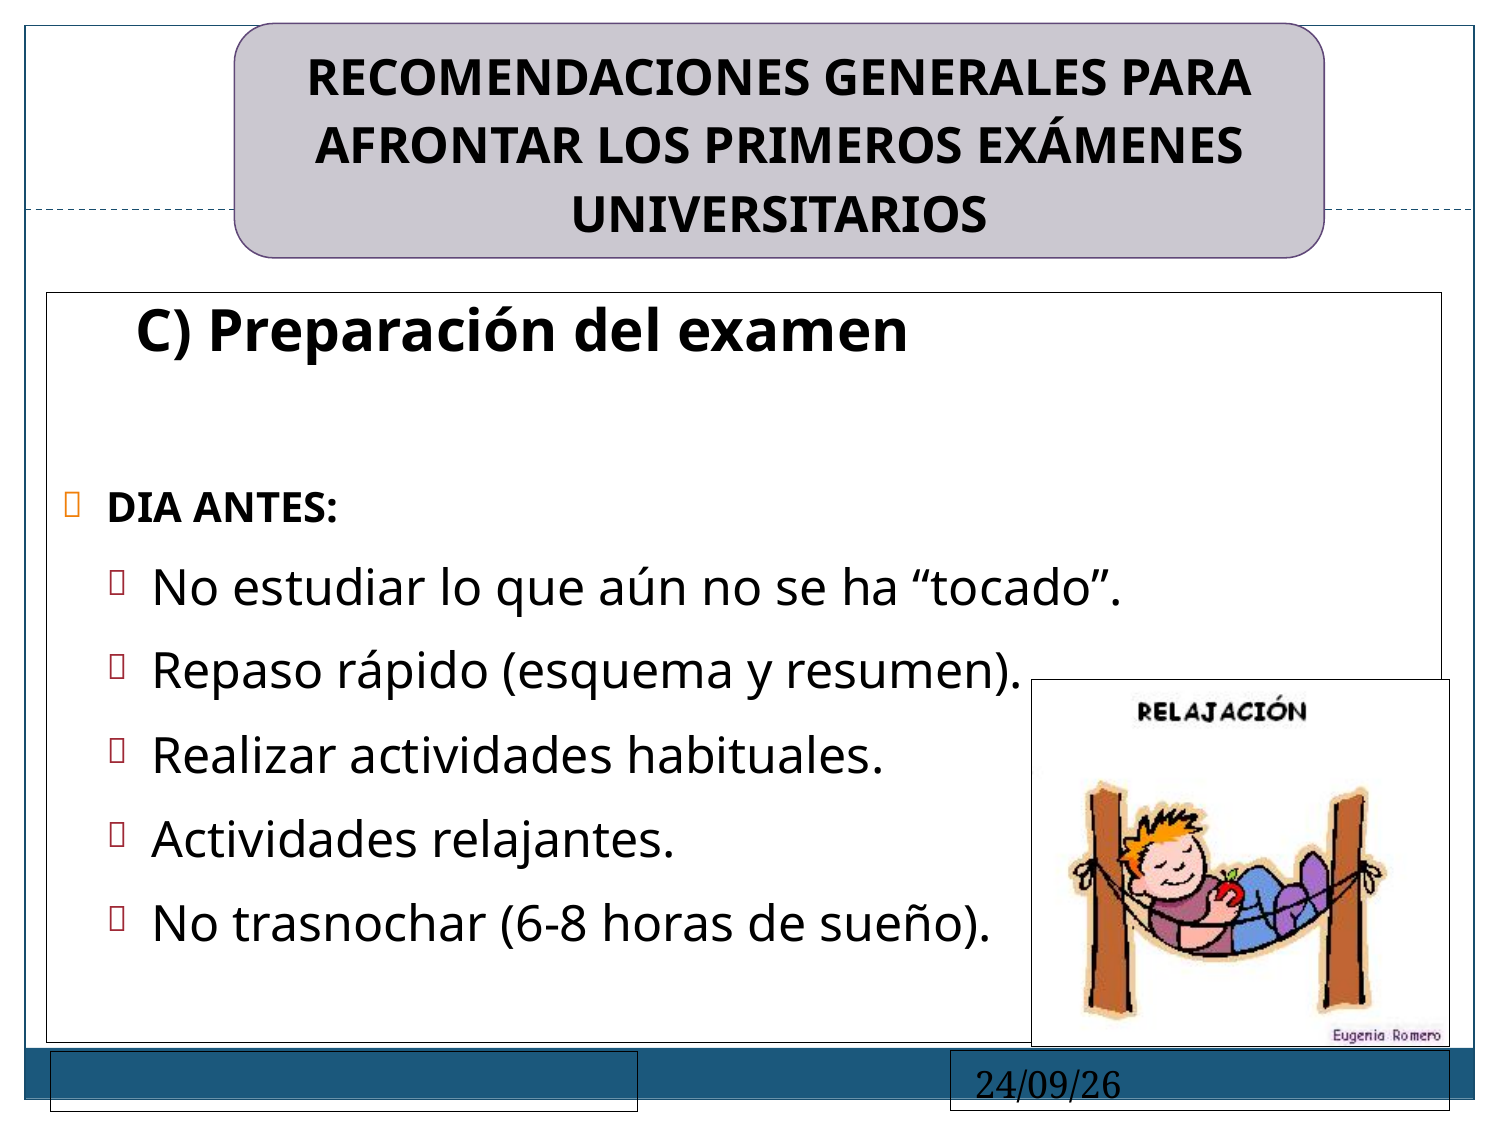

RECOMENDACIONES GENERALES PARA AFRONTAR LOS PRIMEROS EXÁMENES UNIVERSITARIOS
# C) Preparación del examen
DIA ANTES:
No estudiar lo que aún no se ha “tocado”.
Repaso rápido (esquema y resumen).
Realizar actividades habituales.
Actividades relajantes.
No trasnochar (6-8 horas de sueño).